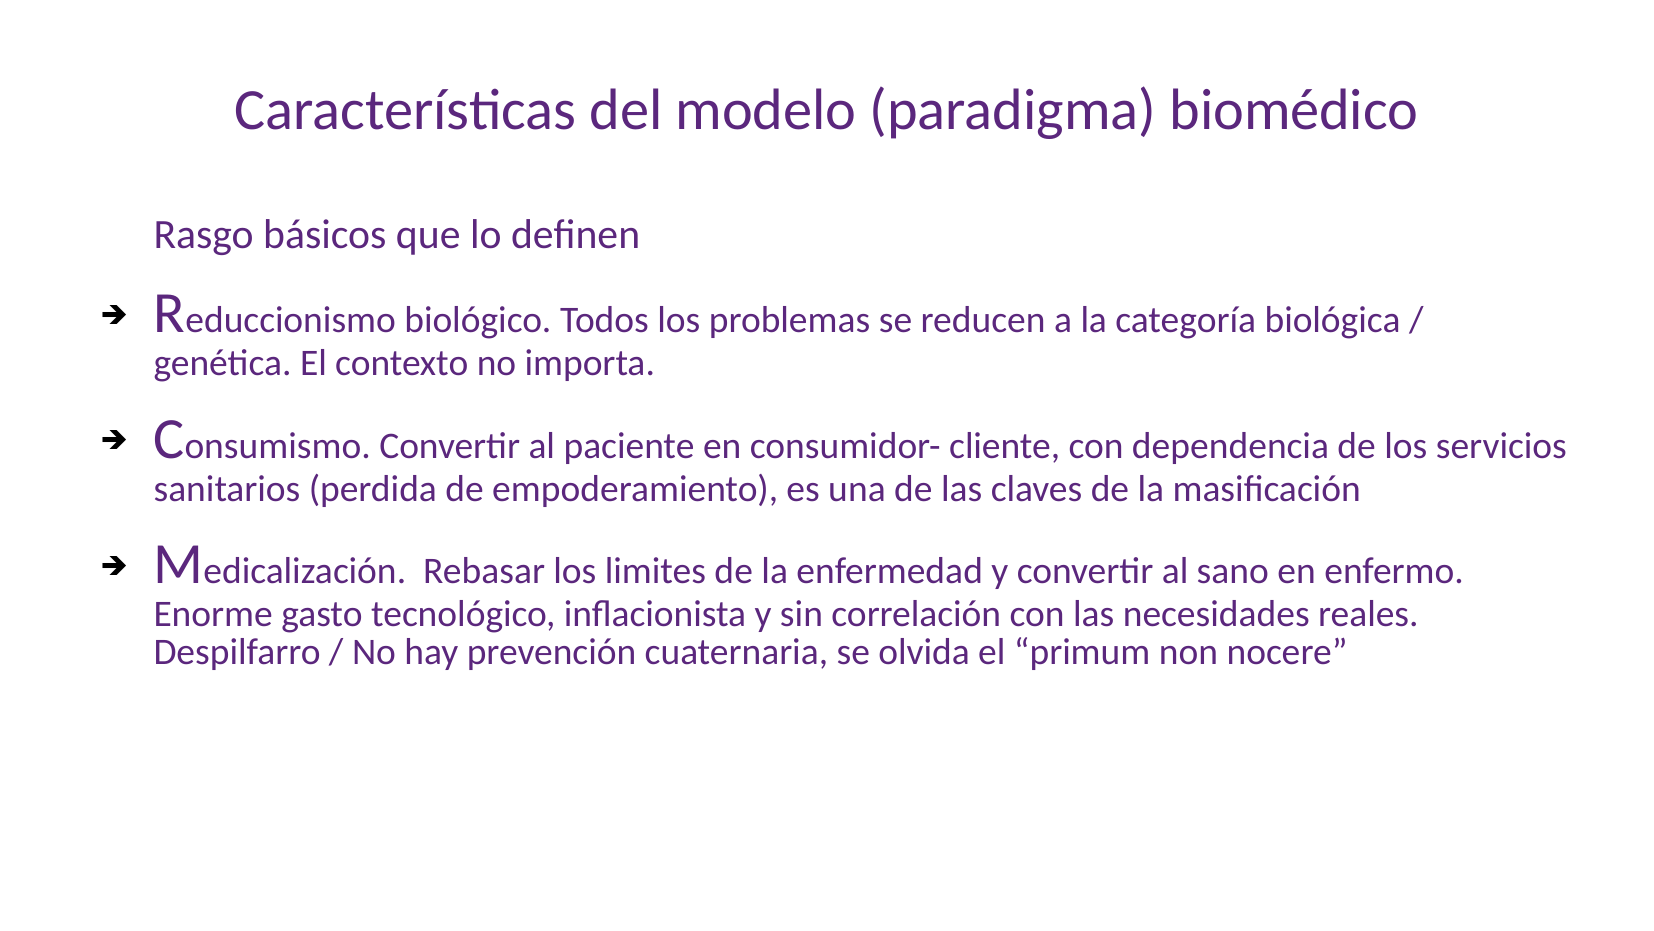

# Características del modelo (paradigma) biomédico
Rasgo básicos que lo definen
Reduccionismo biológico. Todos los problemas se reducen a la categoría biológica / genética. El contexto no importa.
Consumismo. Convertir al paciente en consumidor- cliente, con dependencia de los servicios sanitarios (perdida de empoderamiento), es una de las claves de la masificación
Medicalización. Rebasar los limites de la enfermedad y convertir al sano en enfermo. Enorme gasto tecnológico, inflacionista y sin correlación con las necesidades reales. Despilfarro / No hay prevención cuaternaria, se olvida el “primum non nocere”